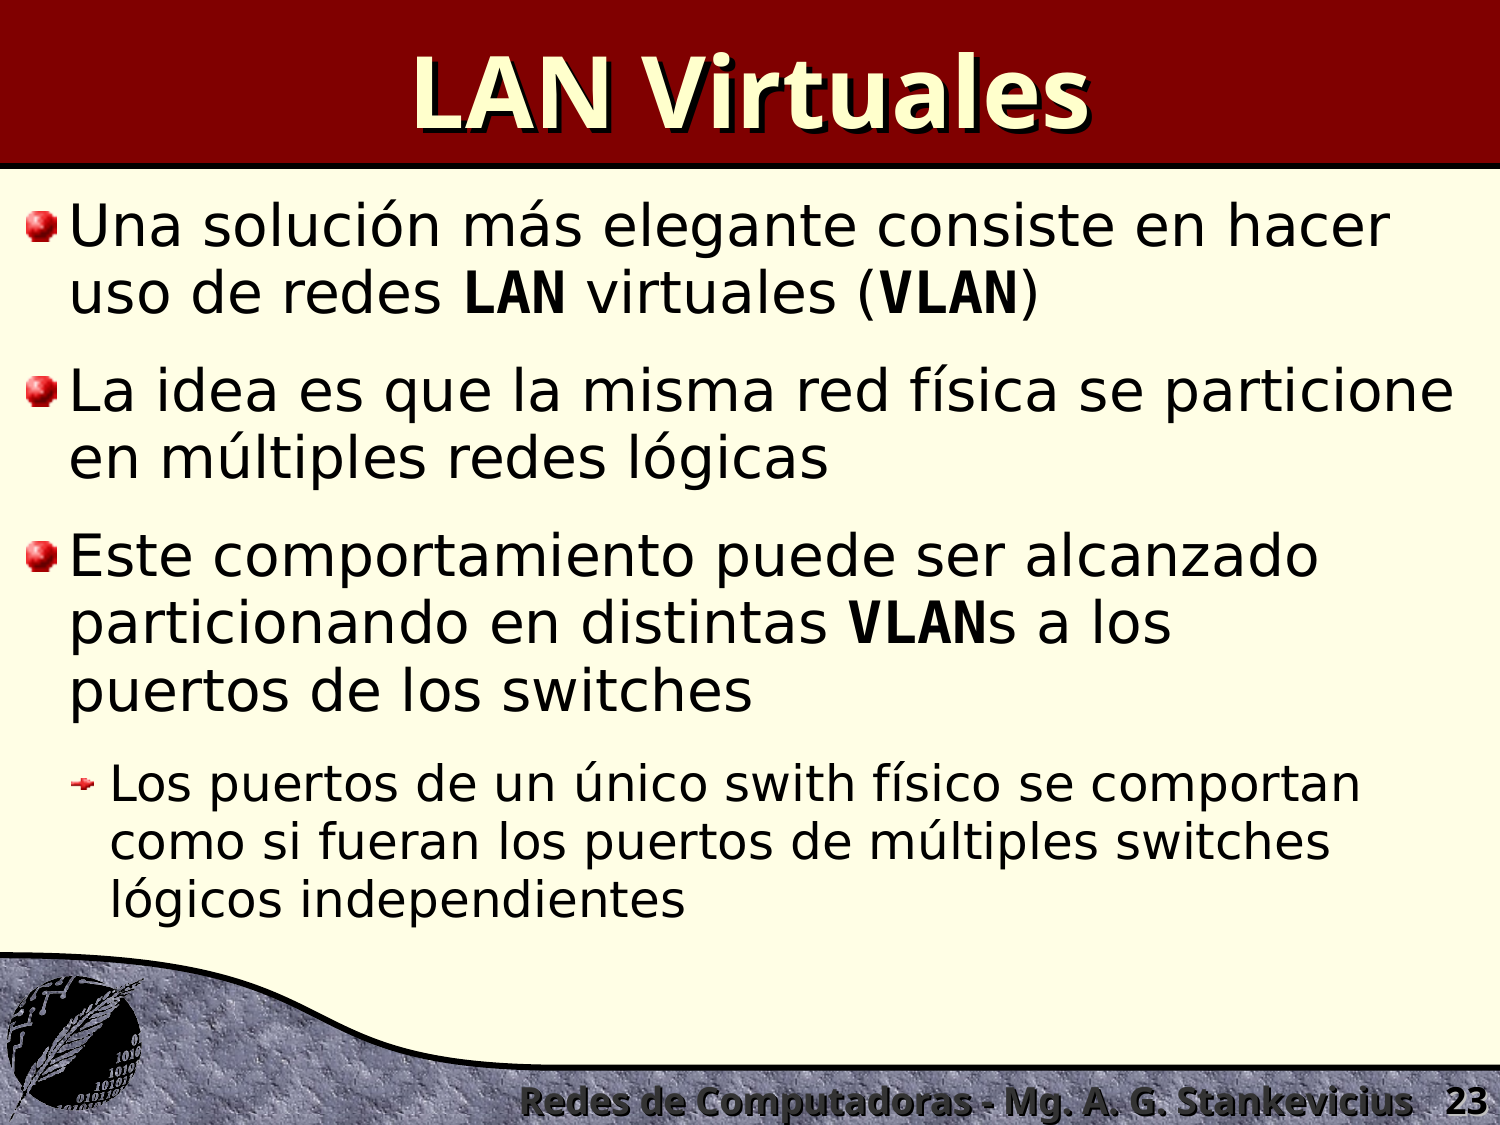

# LAN Virtuales
Una solución más elegante consiste en hacer uso de redes LAN virtuales (VLAN)
La idea es que la misma red física se particione
en múltiples redes lógicas
Este comportamiento puede ser alcanzado particionando en distintas VLANs a los
puertos de los switches
Los puertos de un único swith físico se comportan como si fueran los puertos de múltiples switches lógicos independientes
23